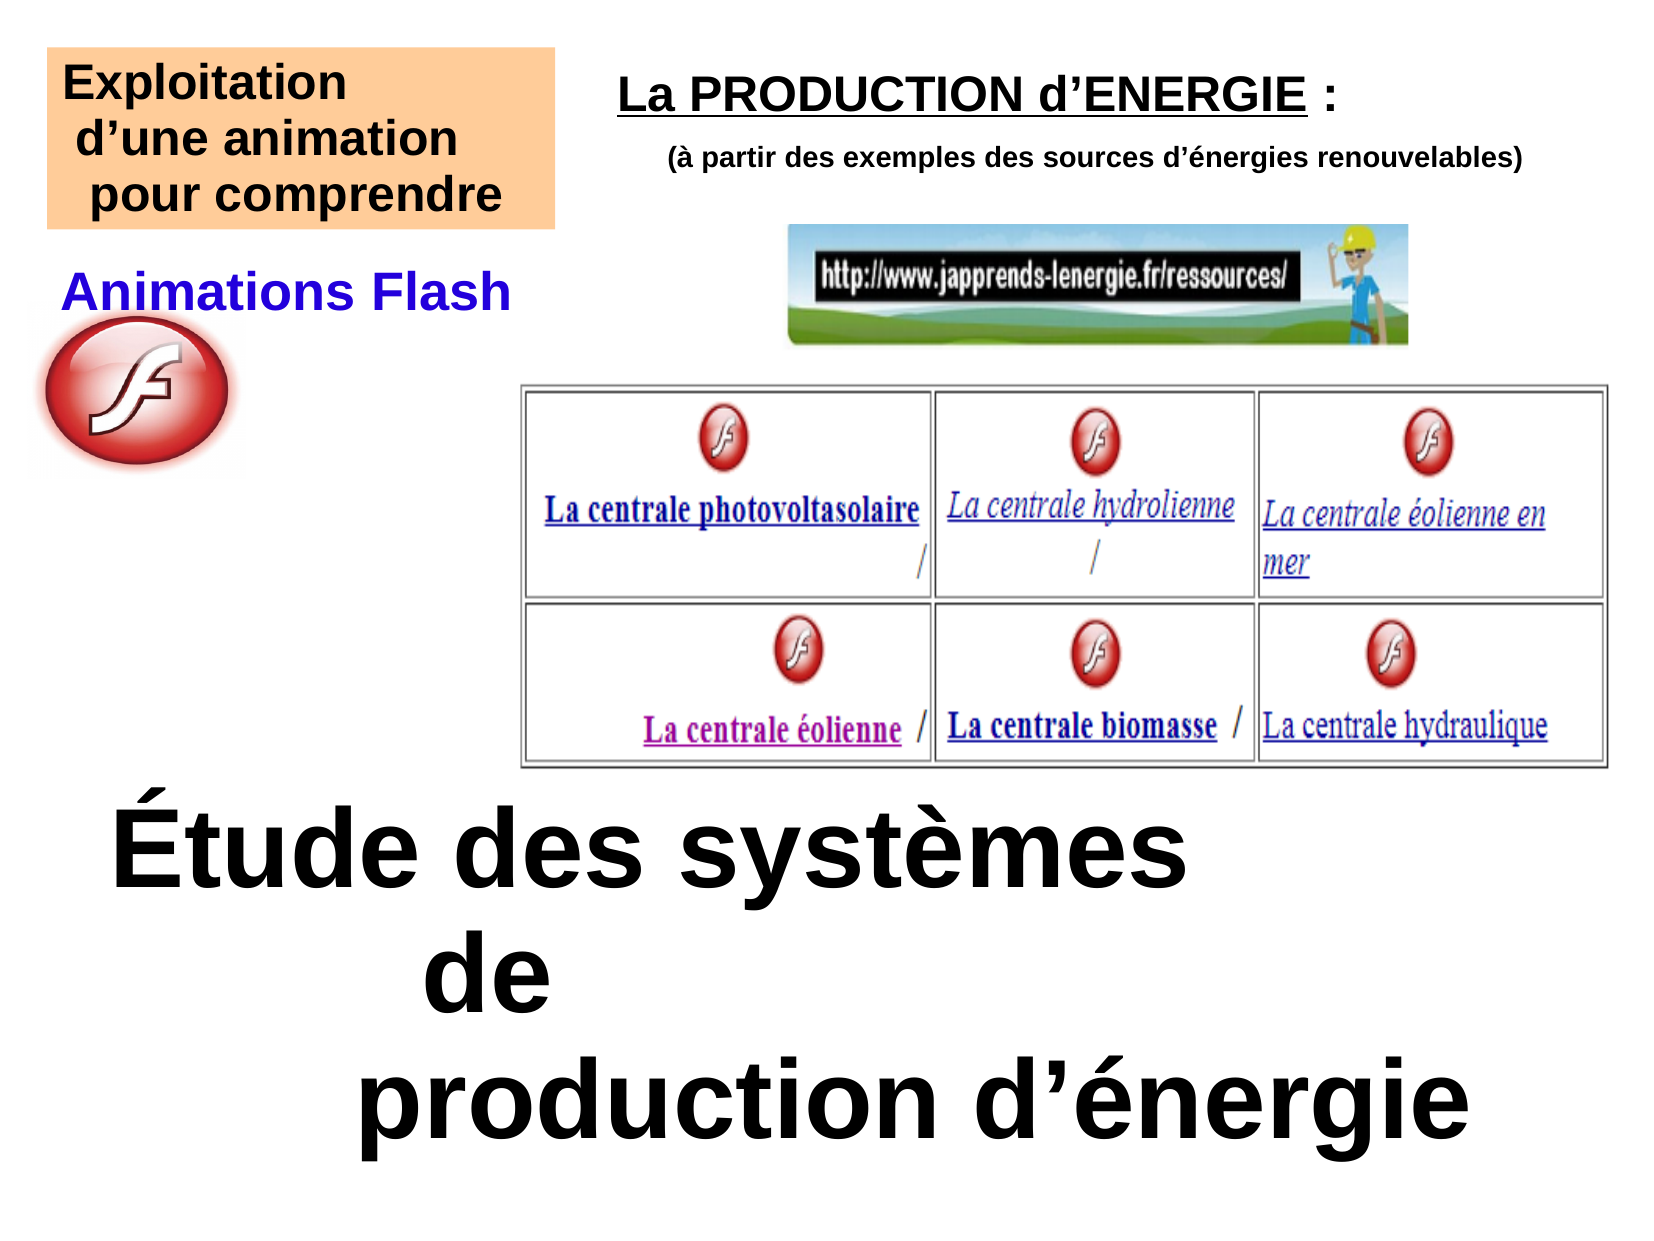

Exploitation
 d’une animation
 pour comprendre
La PRODUCTION d’ENERGIE :
 (à partir des exemples des sources d’énergies renouvelables)
Animations Flash
Étude des systèmes
 de
 production d’énergie